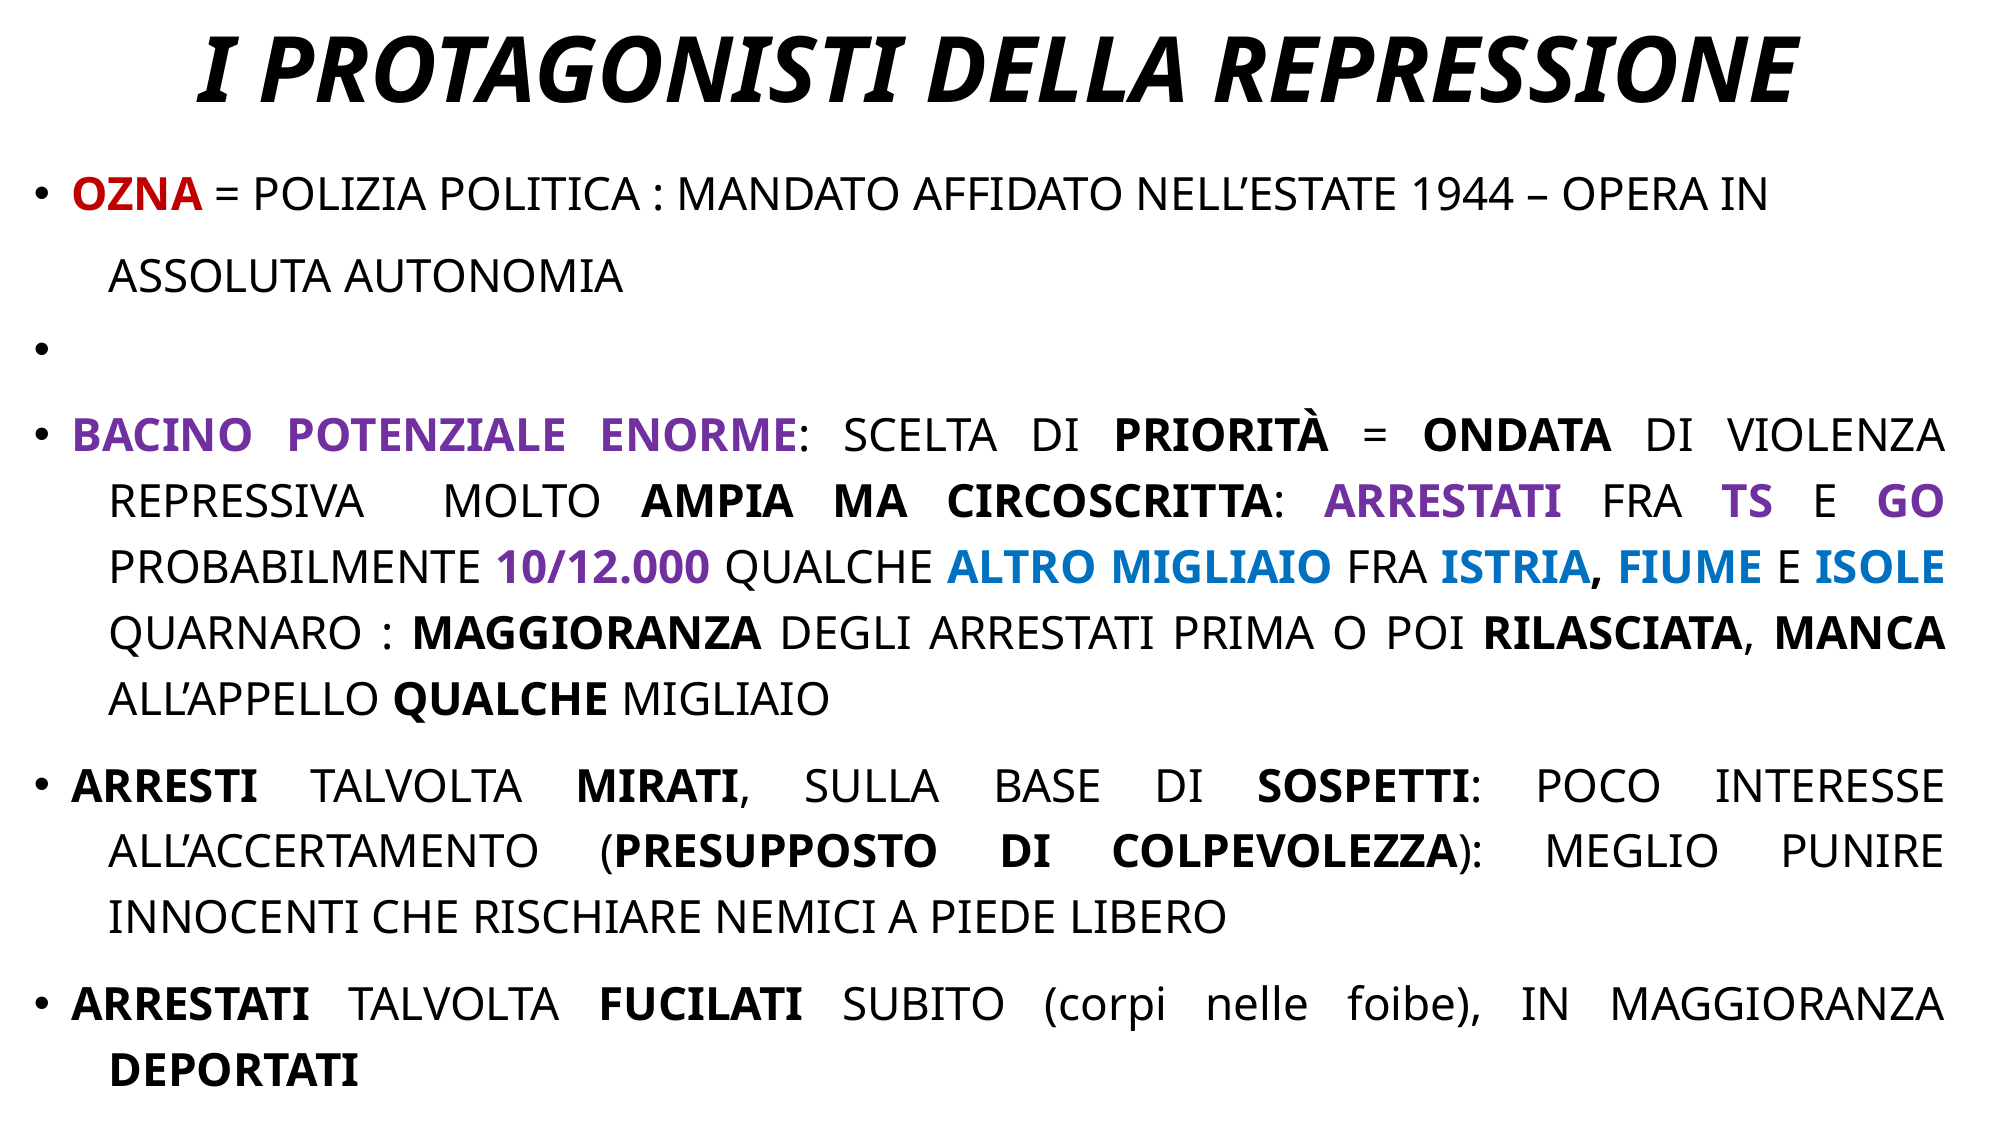

# I PROTAGONISTI DELLA REPRESSIONE
OZNA = POLIZIA POLITICA : MANDATO AFFIDATO NELL’ESTATE 1944 – OPERA IN ASSOLUTA AUTONOMIA
BACINO POTENZIALE ENORME: SCELTA DI PRIORITÀ = ONDATA DI VIOLENZA REPRESSIVA MOLTO AMPIA MA CIRCOSCRITTA: ARRESTATI FRA TS E GO PROBABILMENTE 10/12.000 QUALCHE ALTRO MIGLIAIO FRA ISTRIA, FIUME E ISOLE QUARNARO : MAGGIORANZA DEGLI ARRESTATI PRIMA O POI RILASCIATA, MANCA ALL’APPELLO QUALCHE MIGLIAIO
ARRESTI TALVOLTA MIRATI, SULLA BASE DI SOSPETTI: POCO INTERESSE ALL’ACCERTAMENTO (PRESUPPOSTO DI COLPEVOLEZZA): MEGLIO PUNIRE INNOCENTI CHE RISCHIARE NEMICI A PIEDE LIBERO
ARRESTATI TALVOLTA FUCILATI SUBITO (corpi nelle foibe), IN MAGGIORANZA DEPORTATI